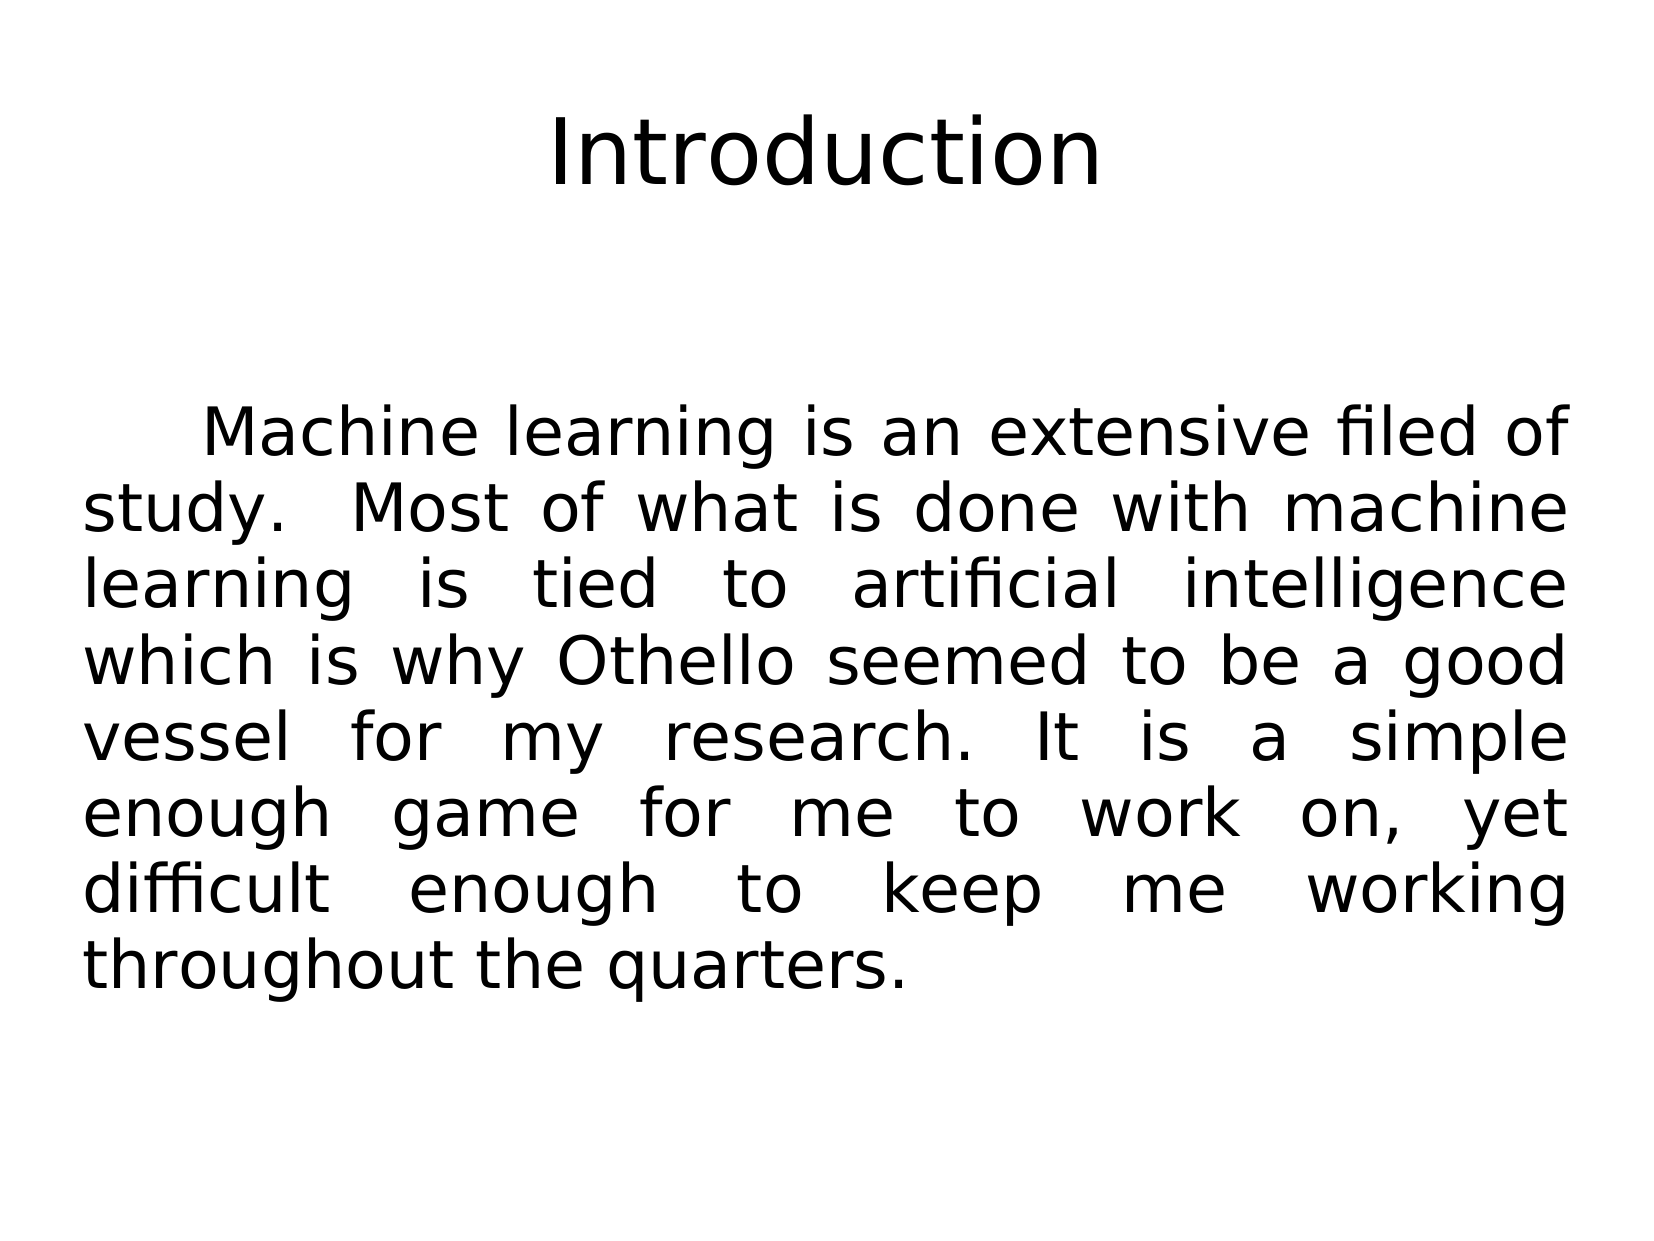

# Introduction
	Machine learning is an extensive filed of study. Most of what is done with machine learning is tied to artificial intelligence which is why Othello seemed to be a good vessel for my research. It is a simple enough game for me to work on, yet difficult enough to keep me working throughout the quarters.